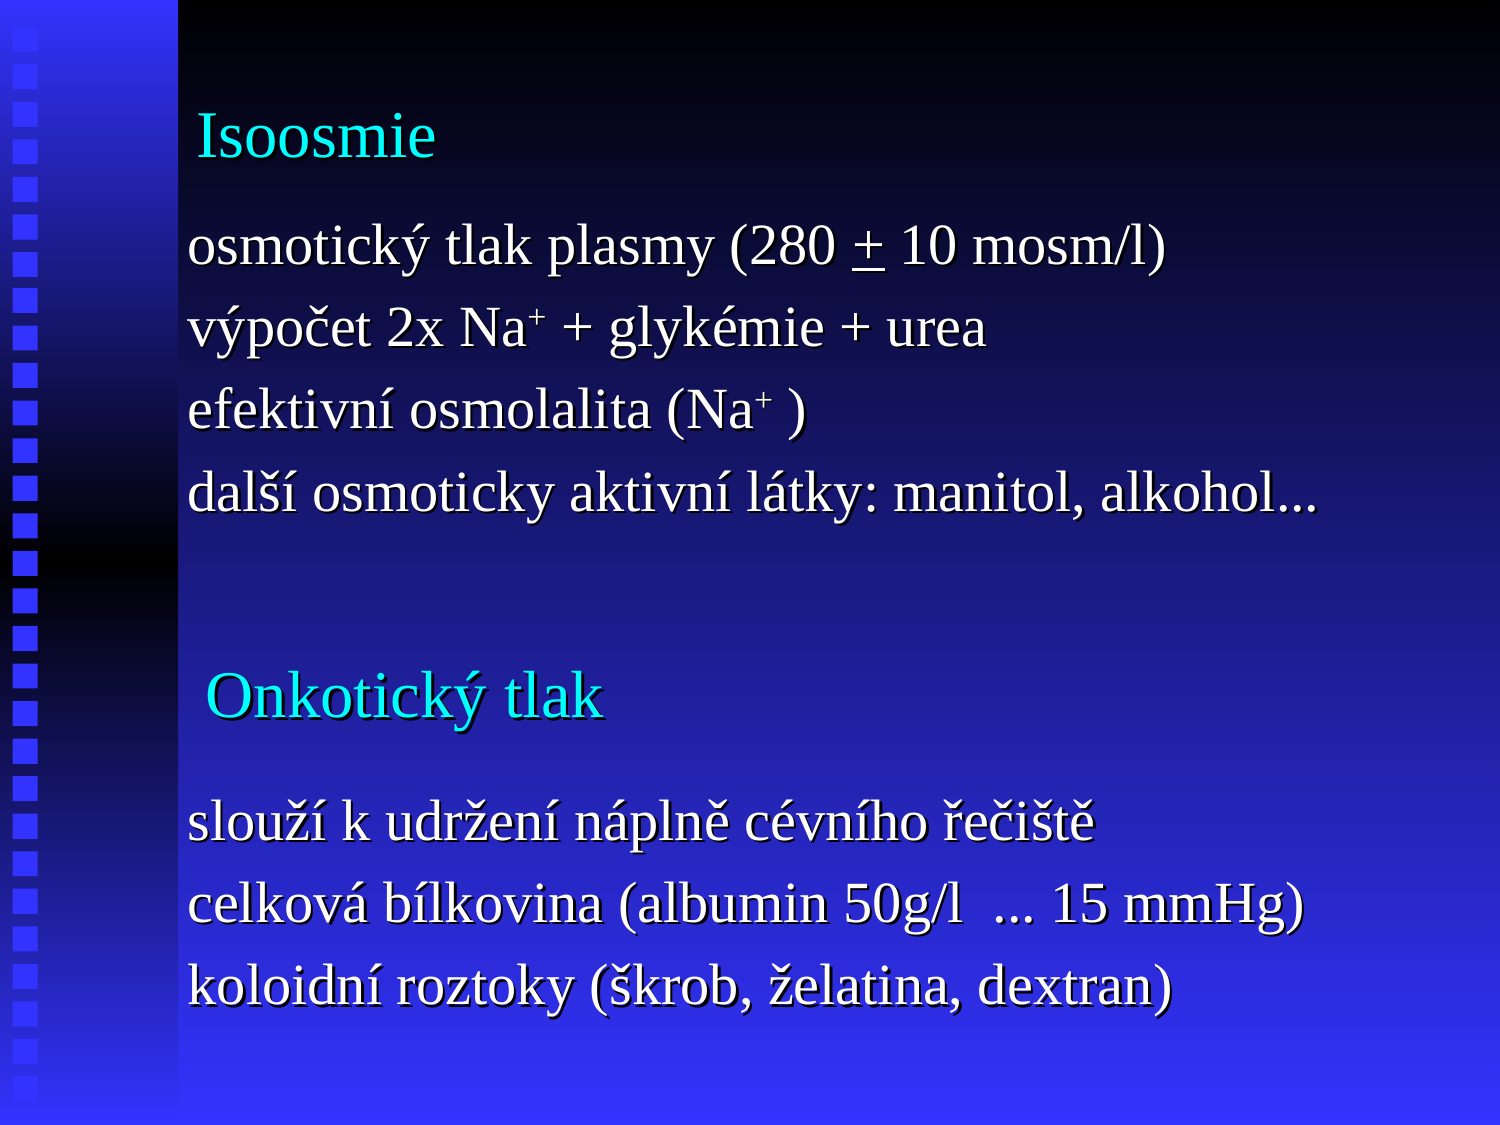

Isoosmie
# osmotický tlak plasmy (280 + 10 mosm/l)
výpočet 2x Na+ + glykémie + urea
efektivní osmolalita (Na+ )
další osmoticky aktivní látky: manitol, alkohol...
slouží k udržení náplně cévního řečiště
celková bílkovina (albumin 50g/l ... 15 mmHg)
koloidní roztoky (škrob, želatina, dextran)
Onkotický tlak